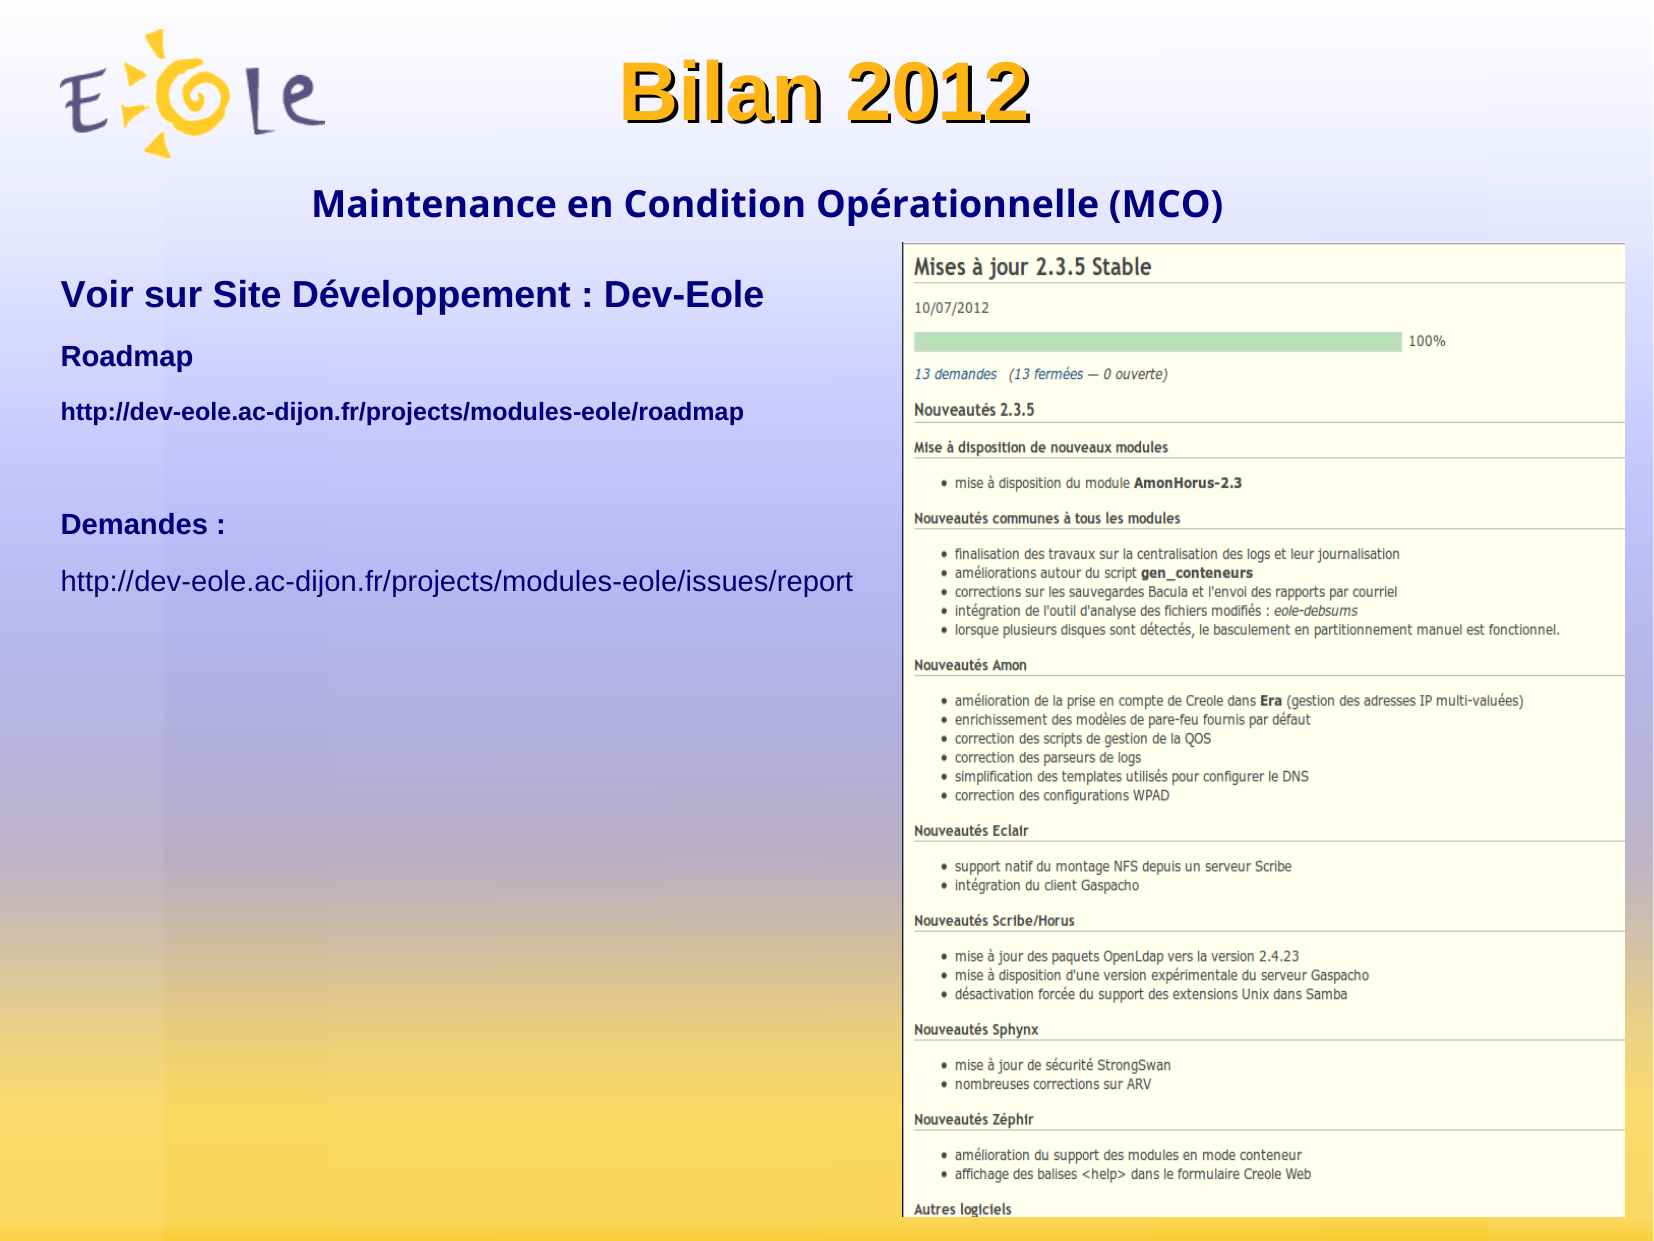

# Bilan 2012
Maintenance en Condition Opérationnelle (MCO)
Voir sur Site Développement : Dev-Eole
Roadmap
http://dev-eole.ac-dijon.fr/projects/modules-eole/roadmap
Demandes :
http://dev-eole.ac-dijon.fr/projects/modules-eole/issues/report